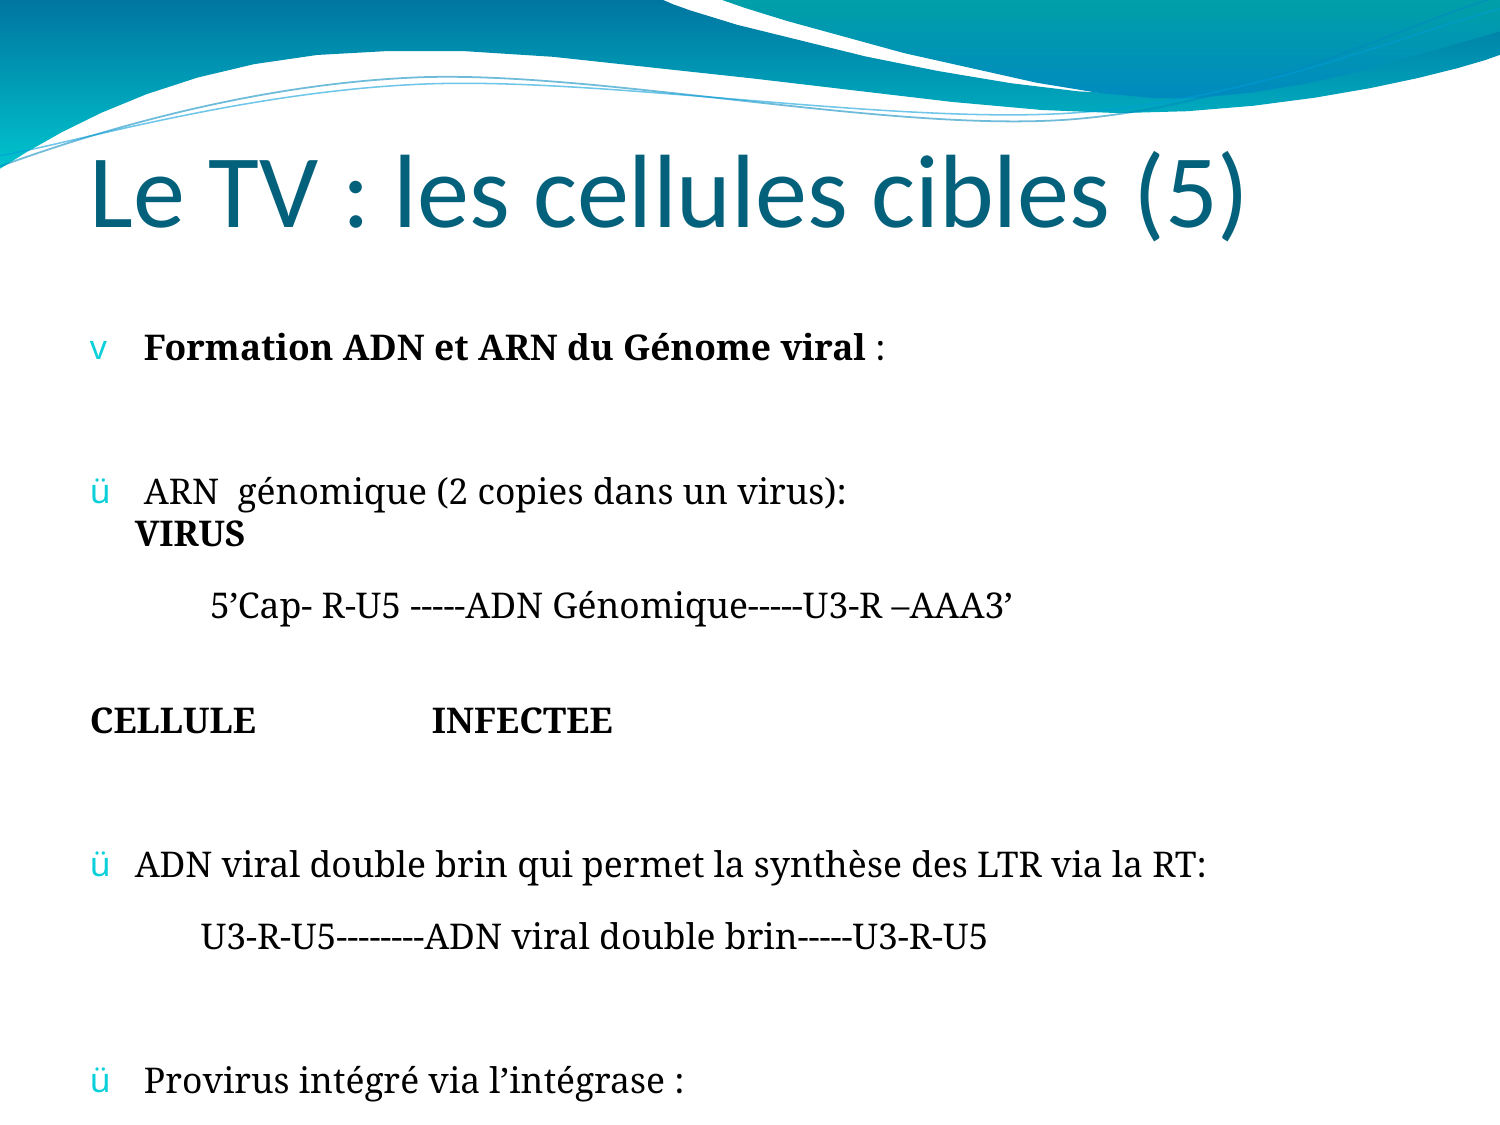

# Le TV : les cellules cibles (5)
 Formation ADN et ARN du Génome viral :
 ARN génomique (2 copies dans un virus): VIRUS
 5’Cap- R-U5 -----ADN Génomique-----U3-R –AAA3’
 CELLULE INFECTEE
ADN viral double brin qui permet la synthèse des LTR via la RT:
 U3-R-U5--------ADN viral double brin-----U3-R-U5
 Provirus intégré via l’intégrase :
 ADN cellulaire ----U3-R-U5--------ADN viral double brin-----U3-R-U5----ADN cellulaire
Transcrit viral via l’ARN POL II :
 5’Cap- R-U5 -----ADN Génomique-----U3-R –AAA3’